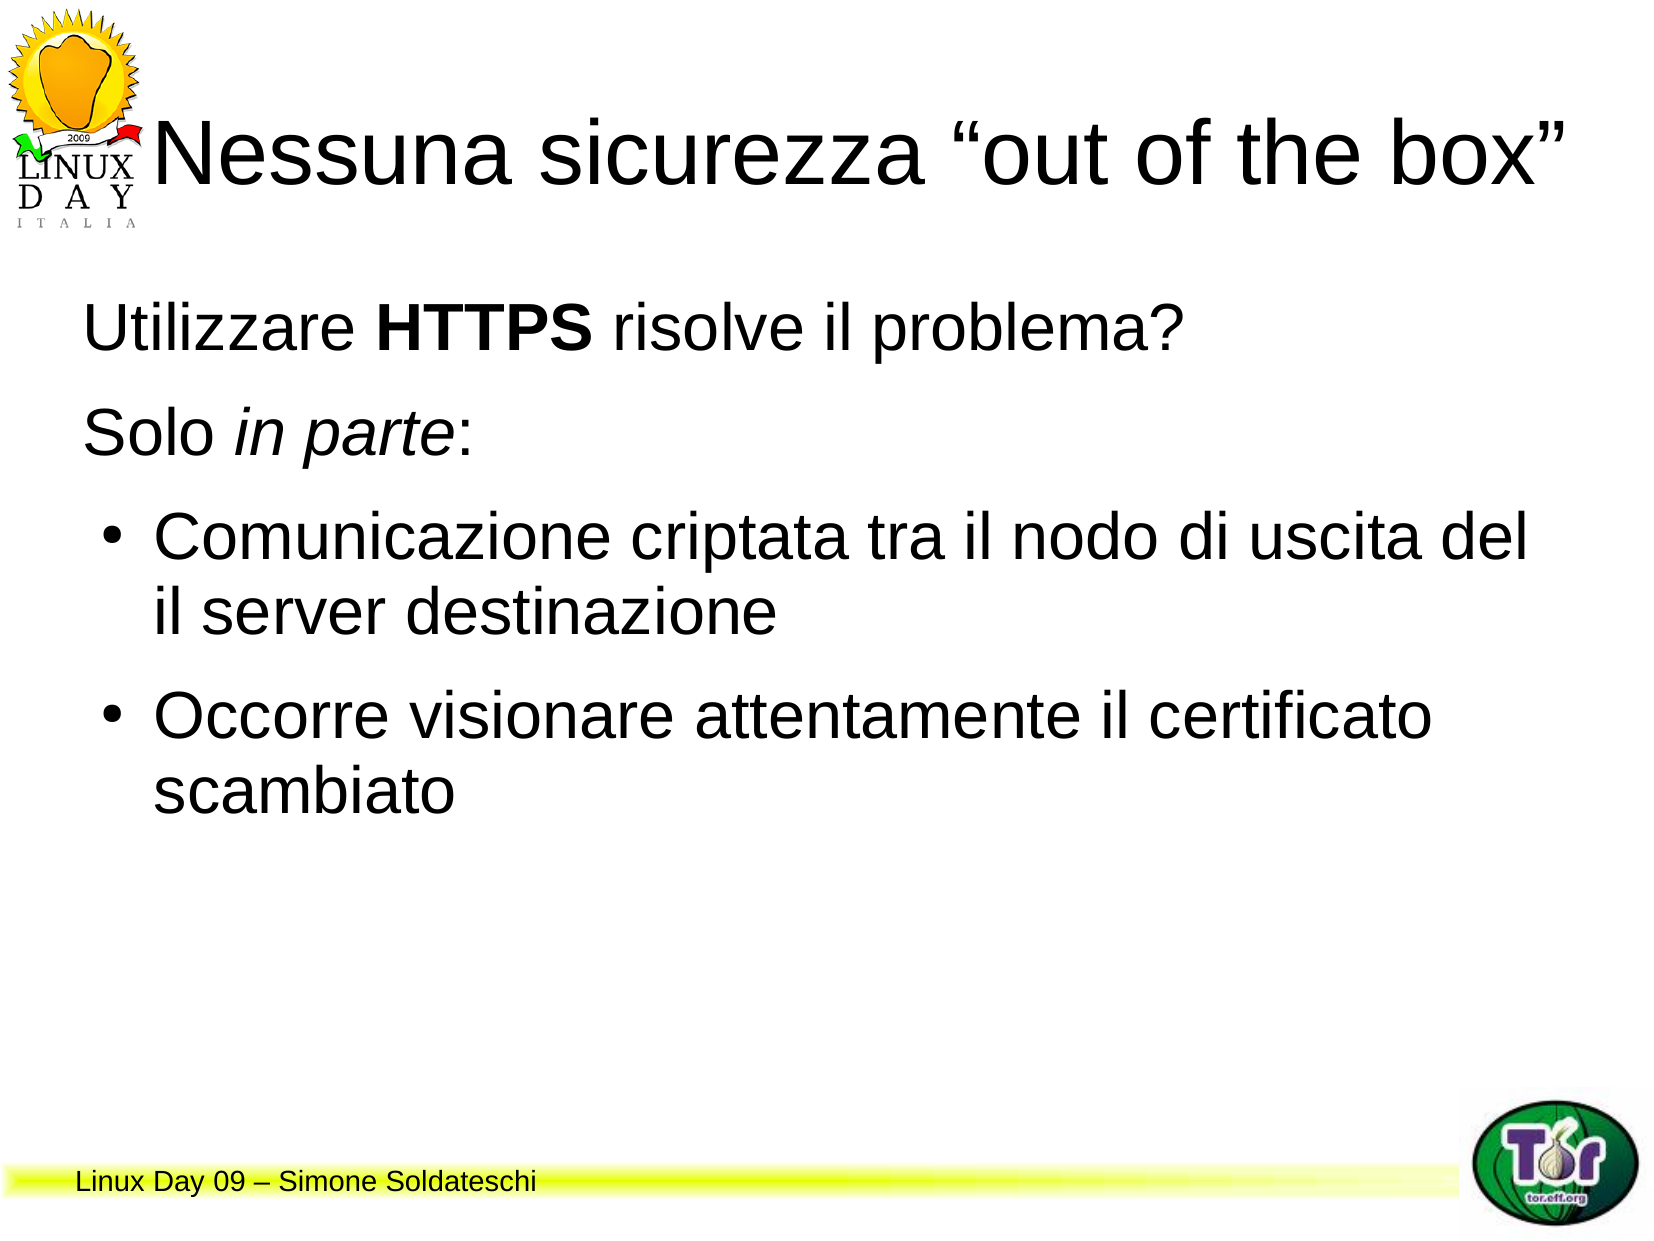

# Nessuna sicurezza “out of the box”
Utilizzare HTTPS risolve il problema?
Solo in parte:
Comunicazione criptata tra il nodo di uscita del il server destinazione
Occorre visionare attentamente il certificato scambiato